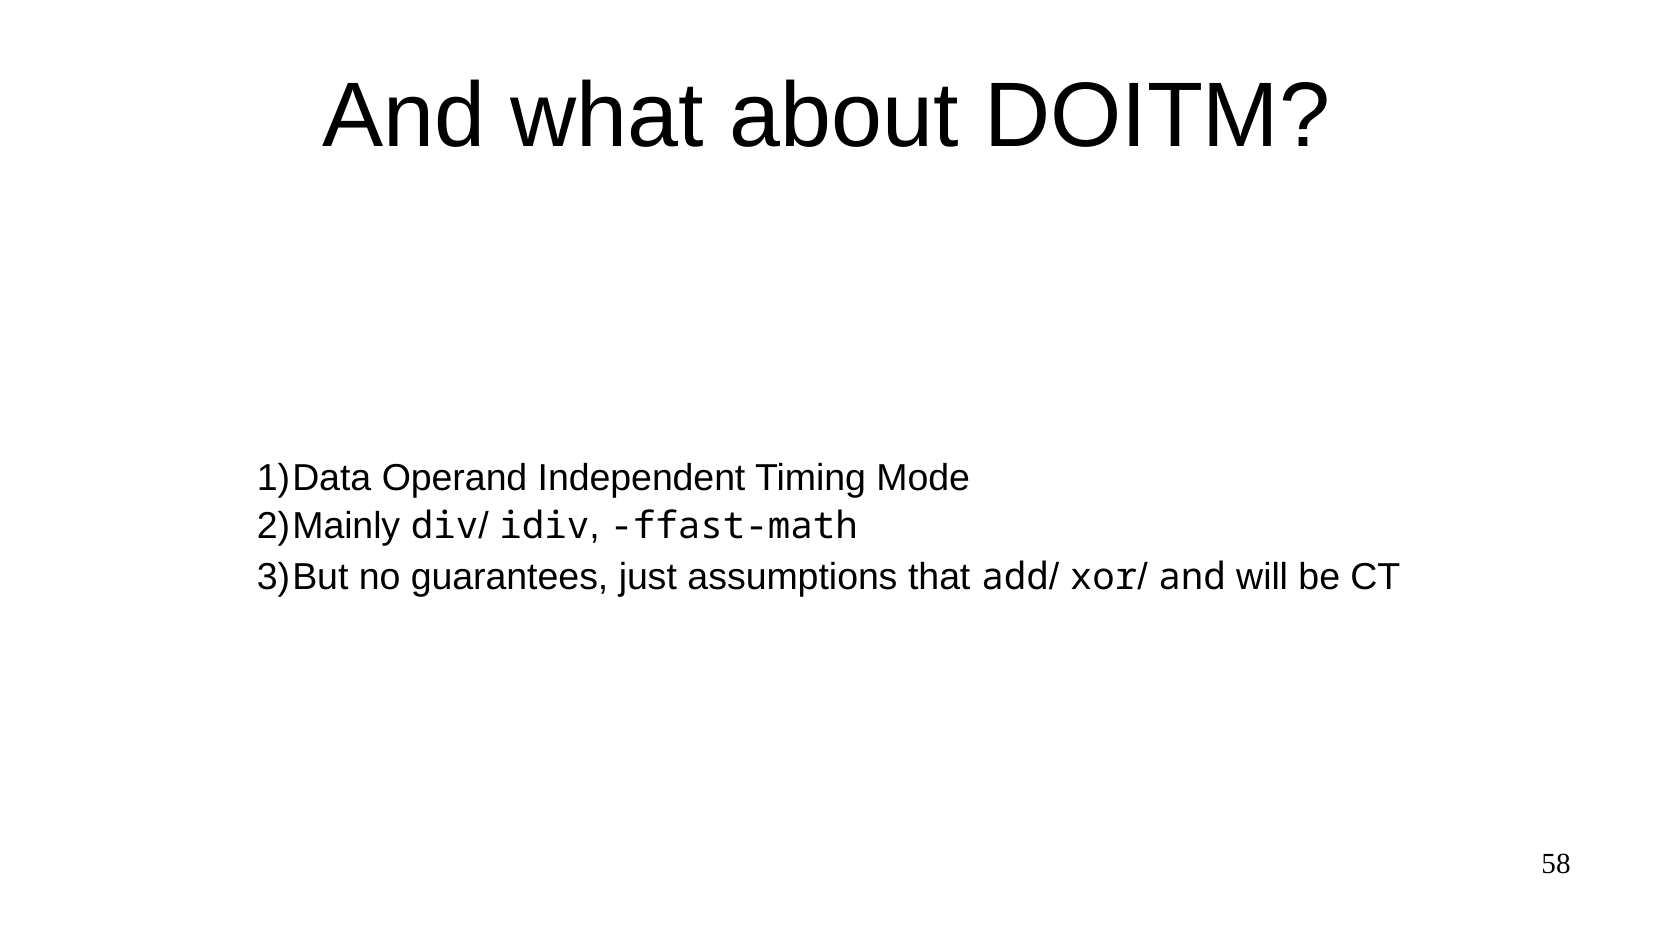

# And what about DOITM?
Data Operand Independent Timing Mode
Mainly div/ idiv, -ffast-math
But no guarantees, just assumptions that add/ xor/ and will be CT
58